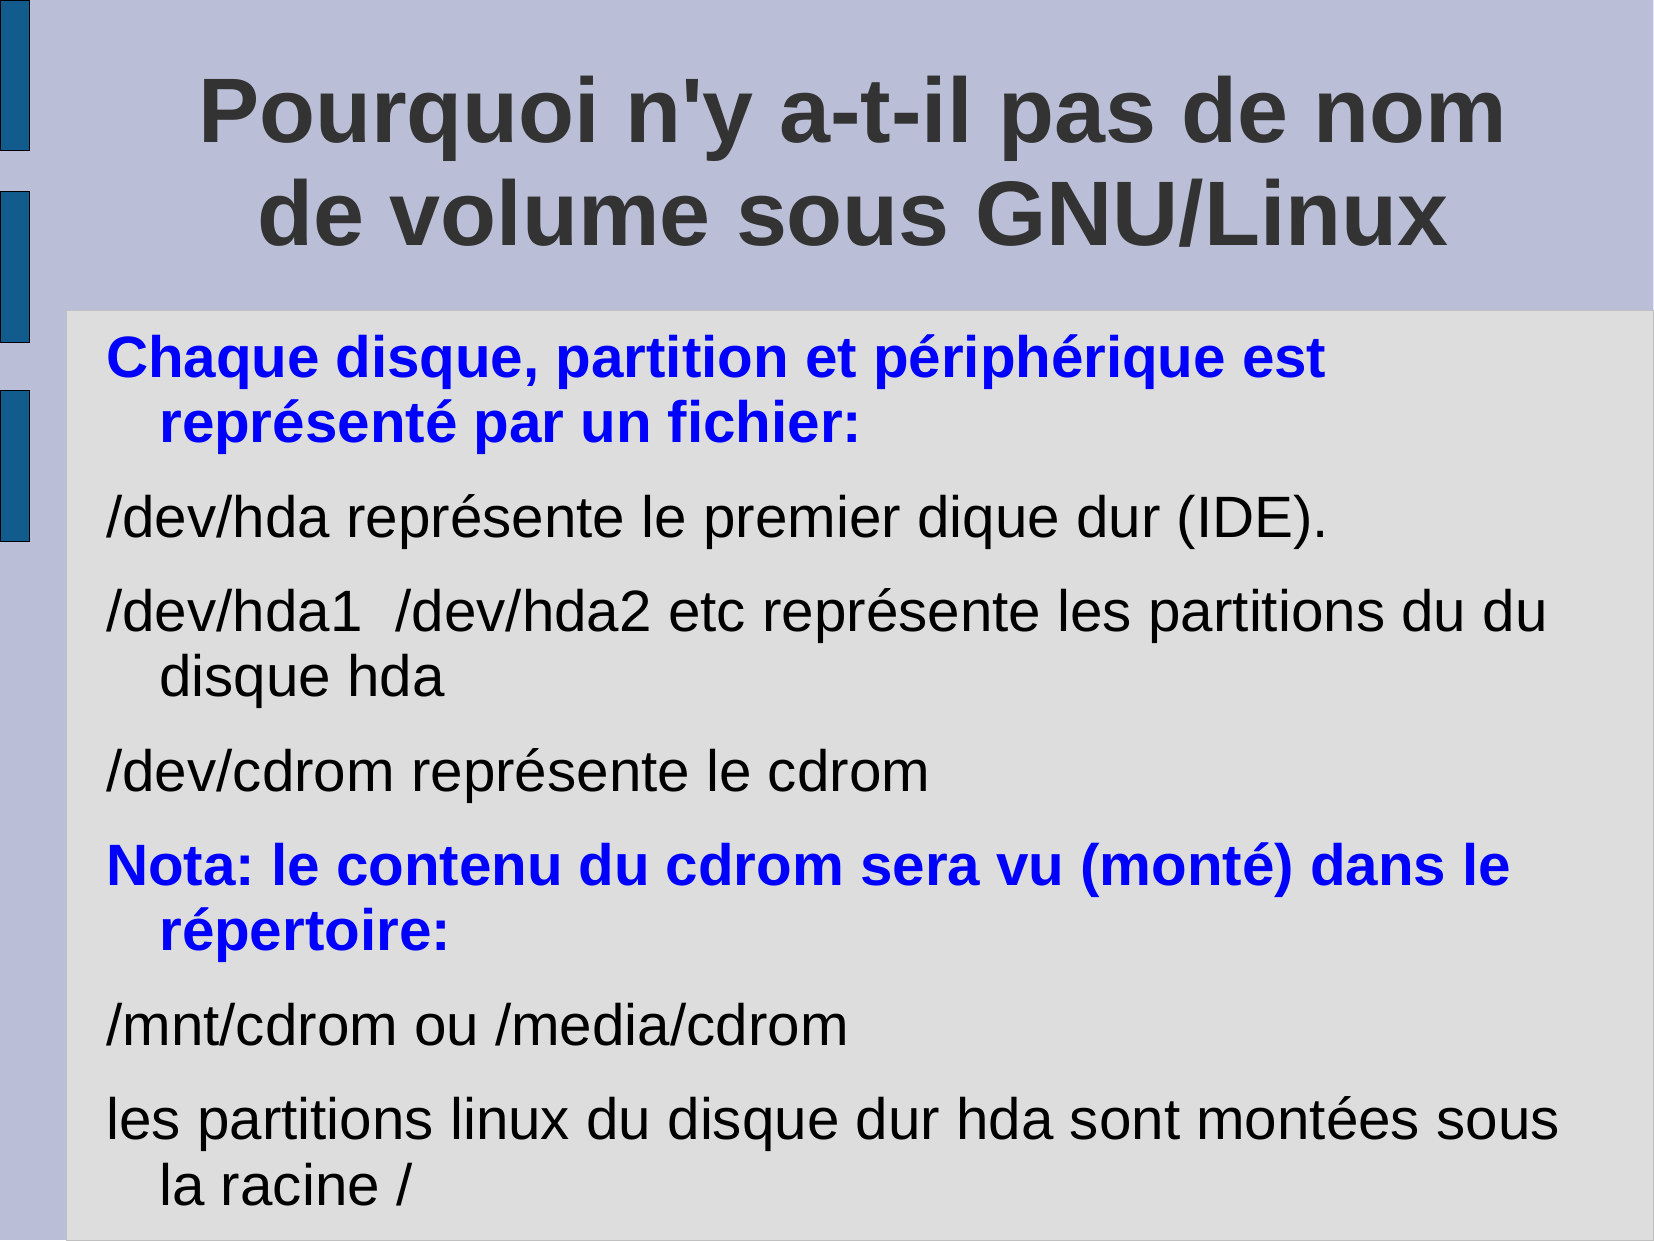

# Pourquoi n'y a-t-il pas de nom de volume sous GNU/Linux
Chaque disque, partition et périphérique est représenté par un fichier:
/dev/hda représente le premier dique dur (IDE).
/dev/hda1	/dev/hda2 etc représente les partitions du du disque hda
/dev/cdrom représente le cdrom
Nota: le contenu du cdrom sera vu (monté) dans le répertoire:
/mnt/cdrom ou /media/cdrom
les partitions linux du disque dur hda sont montées sous la racine /